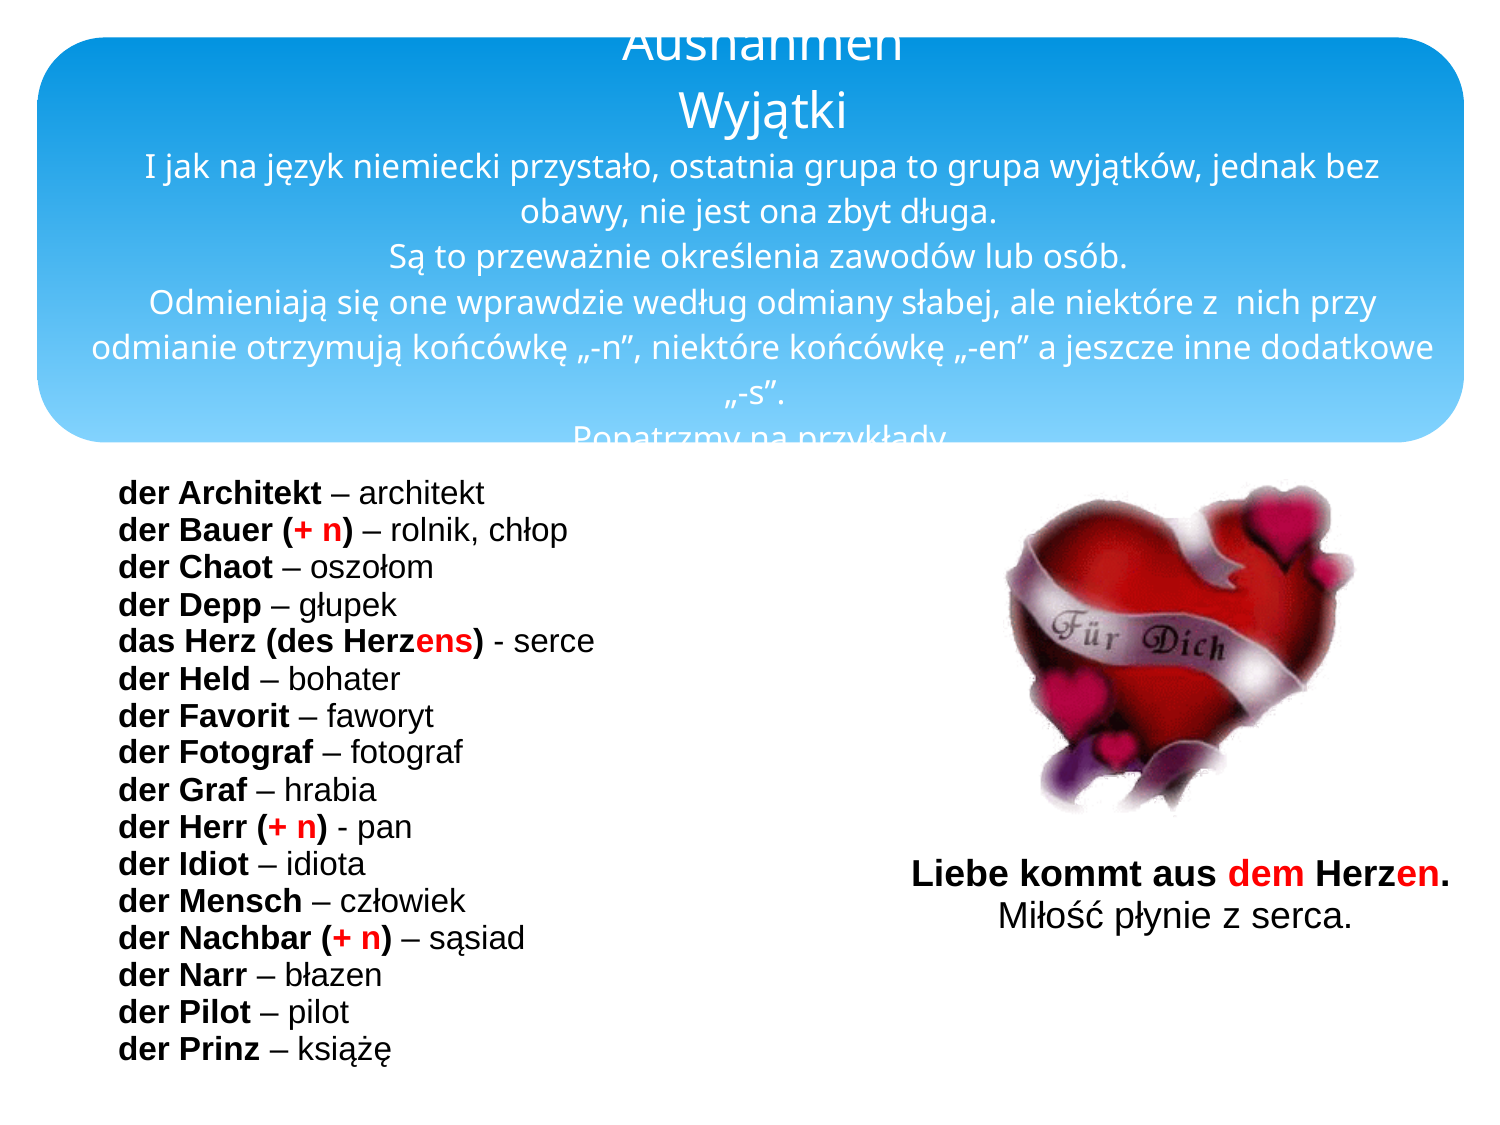

# Ausnahmen Wyjątki I jak na język niemiecki przystało, ostatnia grupa to grupa wyjątków, jednak bez obawy, nie jest ona zbyt długa. Są to przeważnie określenia zawodów lub osób. Odmieniają się one wprawdzie według odmiany słabej, ale niektóre z nich przy odmianie otrzymują końcówkę „-n”, niektóre końcówkę „-en” a jeszcze inne dodatkowe „-s”. Popatrzmy na przykłady.
der Architekt – architekt
der Bauer (+ n) – rolnik, chłop
der Chaot – oszołom
der Depp – głupek
das Herz (des Herzens) - serce
der Held – bohater
der Favorit – faworyt
der Fotograf – fotograf
der Graf – hrabia
der Herr (+ n) - pan
der Idiot – idiota
der Mensch – człowiek
der Nachbar (+ n) – sąsiad
der Narr – błazen
der Pilot – pilot
der Prinz – książę
 Liebe kommt aus dem Herzen.
Miłość płynie z serca.